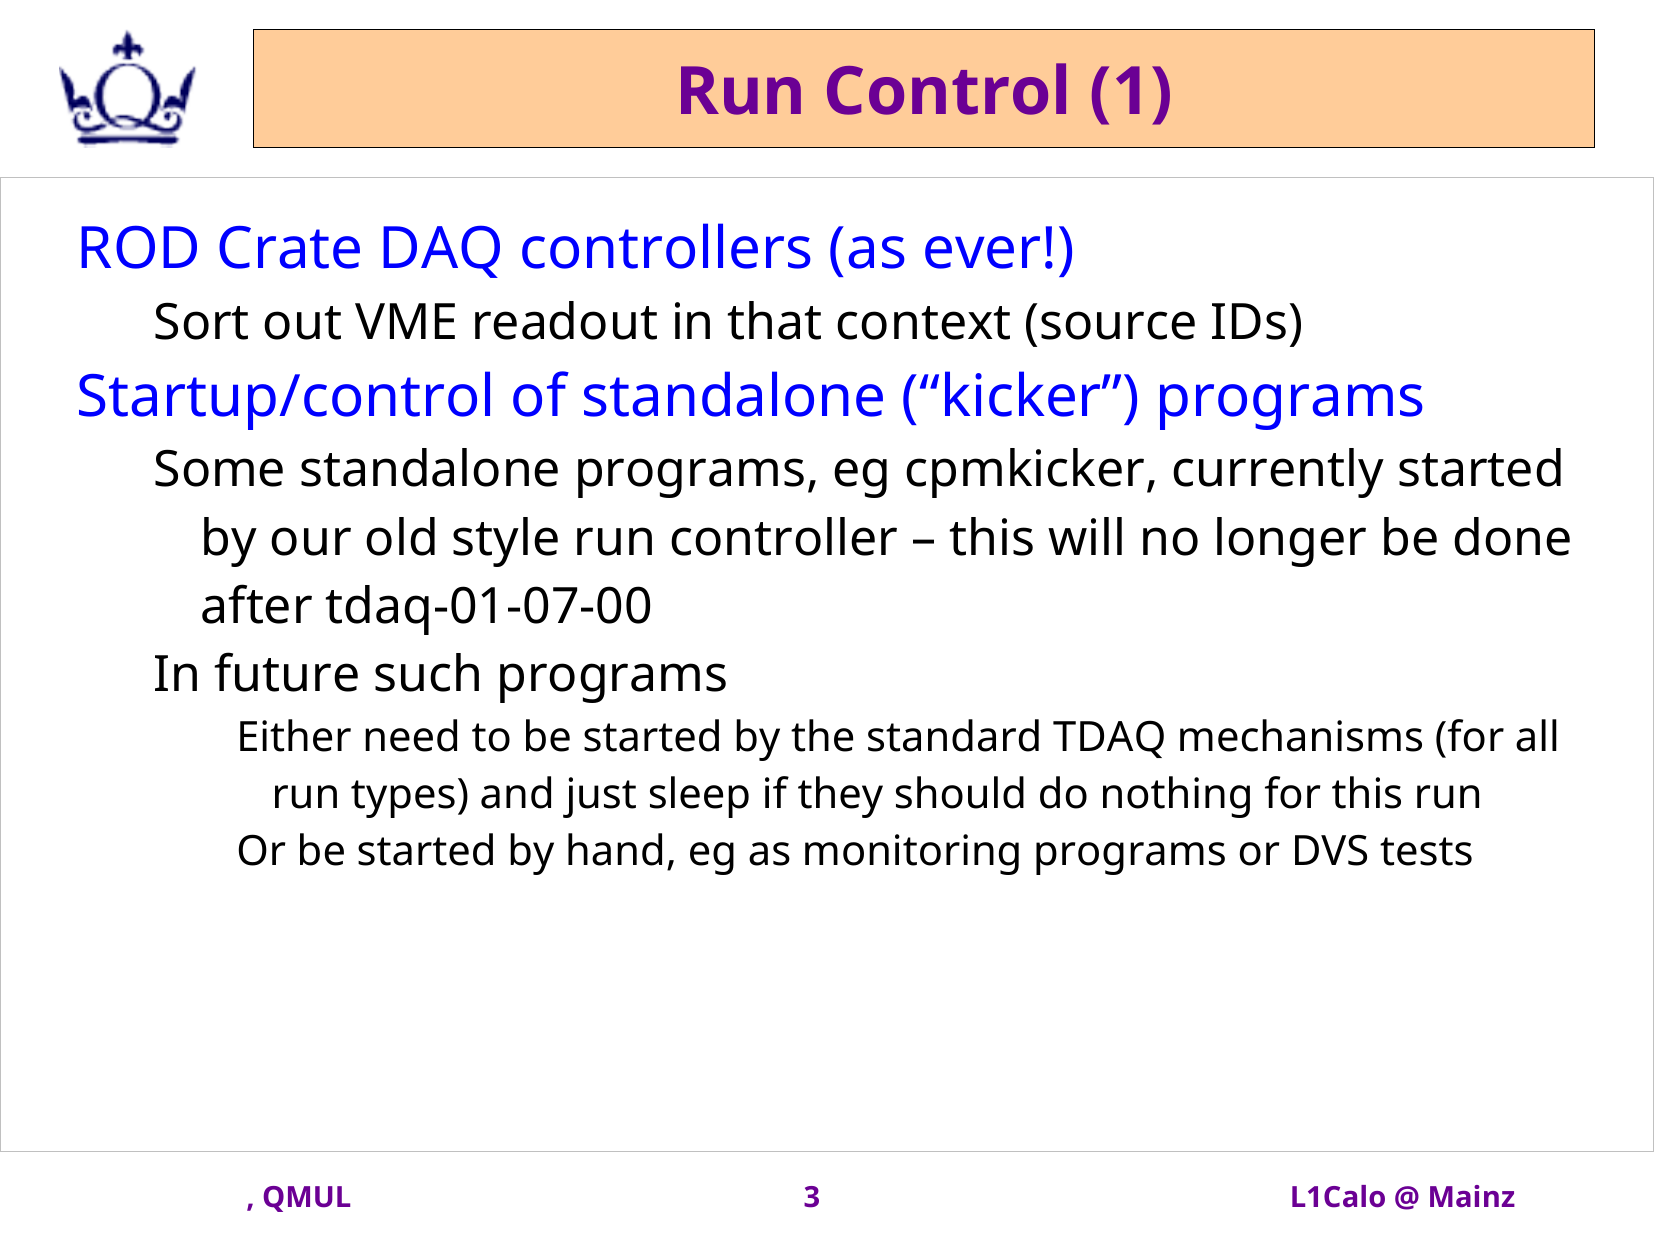

# Run Control (1)
ROD Crate DAQ controllers (as ever!)
Sort out VME readout in that context (source IDs)
Startup/control of standalone (“kicker”) programs
Some standalone programs, eg cpmkicker, currently started by our old style run controller – this will no longer be done after tdaq-01-07-00
In future such programs
Either need to be started by the standard TDAQ mechanisms (for all run types) and just sleep if they should do nothing for this run
Or be started by hand, eg as monitoring programs or DVS tests